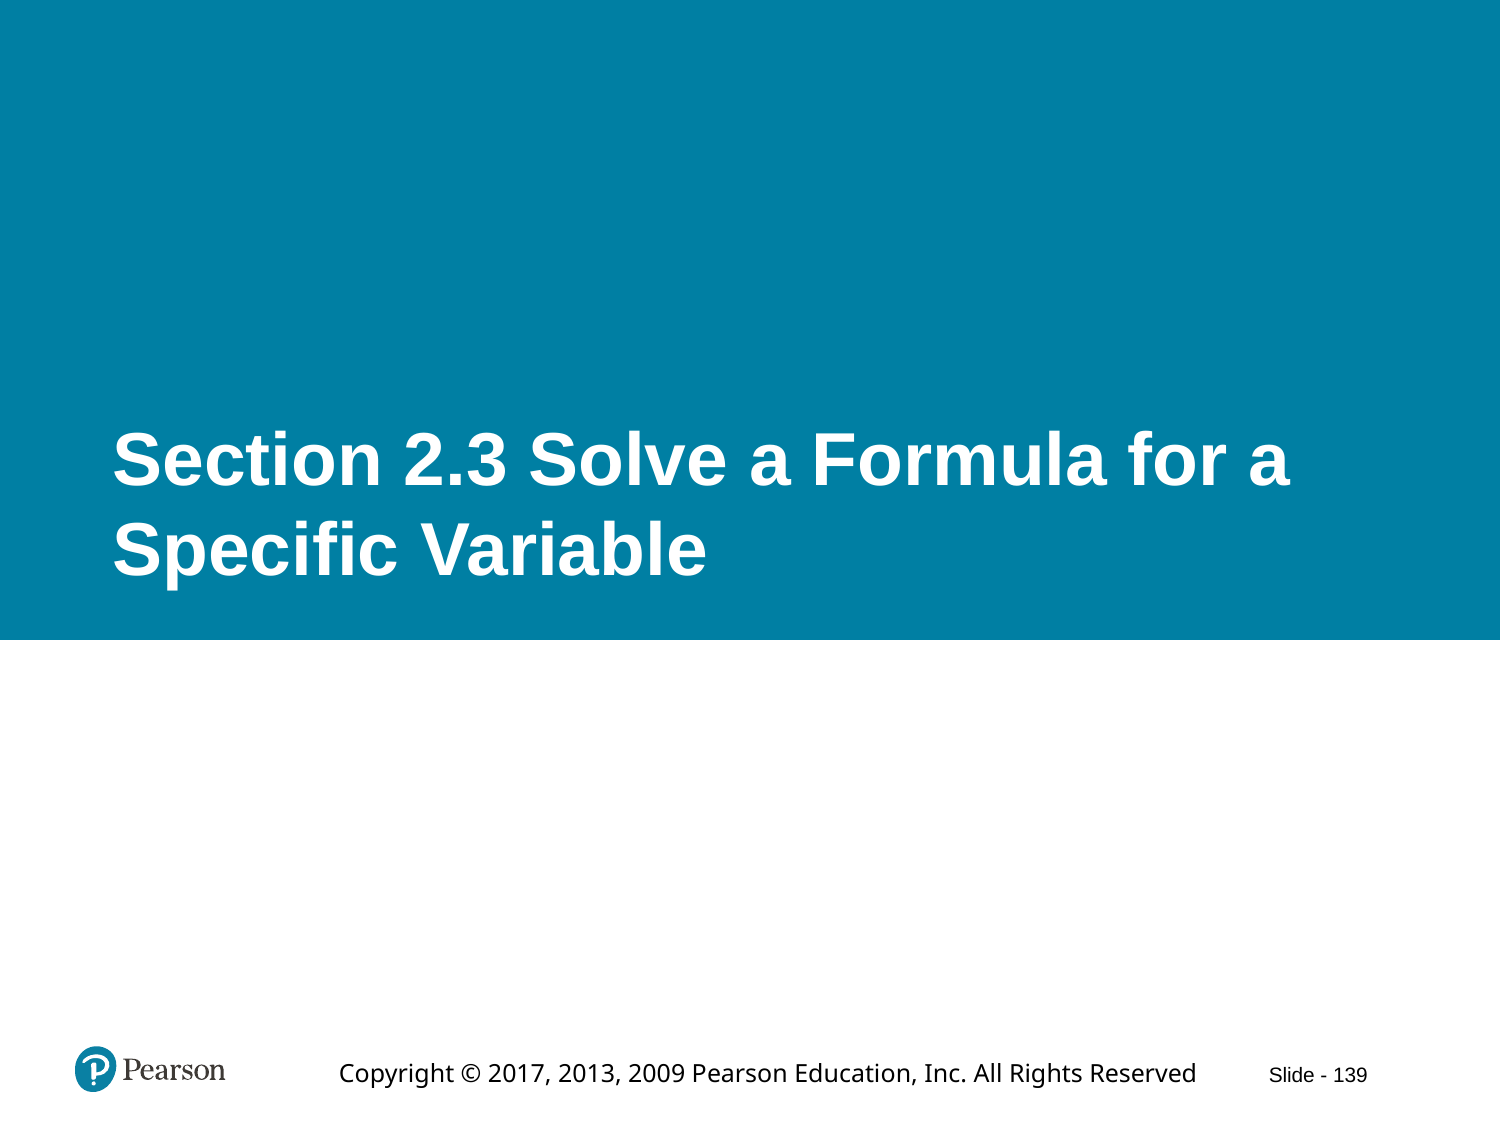

# Section 2.3 Solve a Formula for a Specific Variable